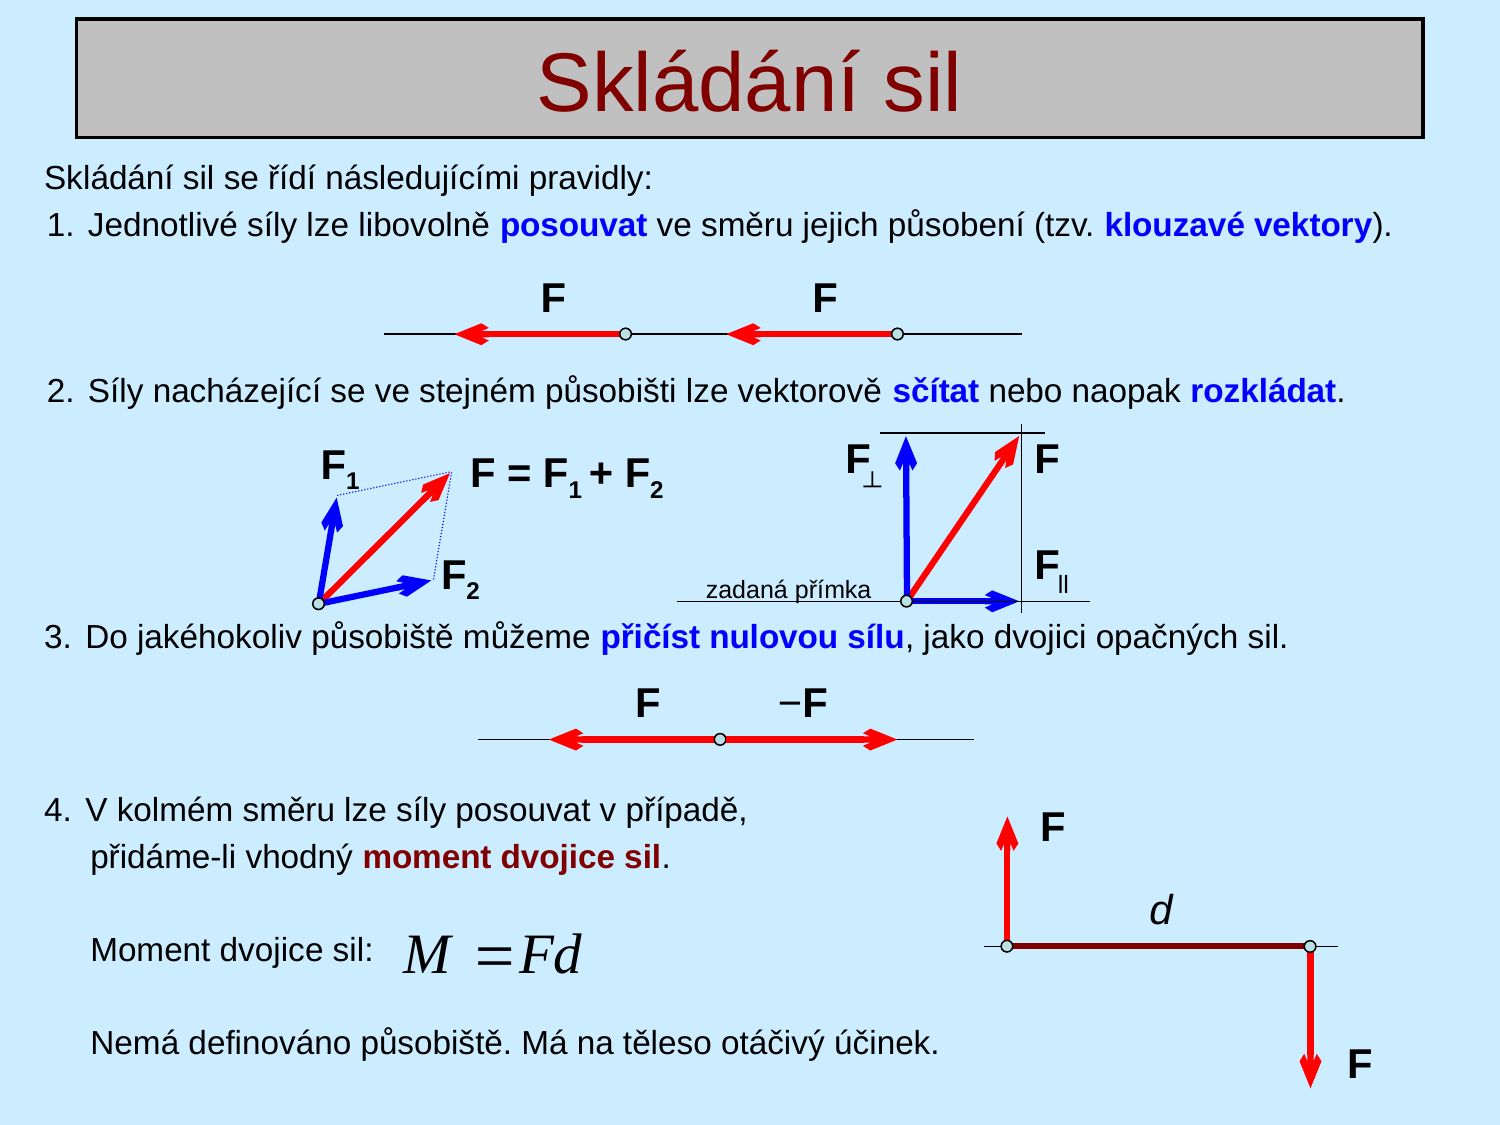

Skládání sil
Skládání sil se řídí následujícími pravidly:
Jednotlivé síly lze libovolně posouvat ve směru jejich působení (tzv. klouzavé vektory).
Síly nacházející se ve stejném působišti lze vektorově sčítat nebo naopak rozkládat.
Do jakéhokoliv působiště můžeme přičíst nulovou sílu, jako dvojici opačných sil.
V kolmém směru lze síly posouvat v případě,
 přidáme-li vhodný moment dvojice sil.
 Moment dvojice sil:
 Nemá definováno působiště. Má na těleso otáčivý účinek.
F
F
F
F
F1
F = F1 + F2
┴
F
F2
ll
zadaná přímka
F
−F
F
d
F